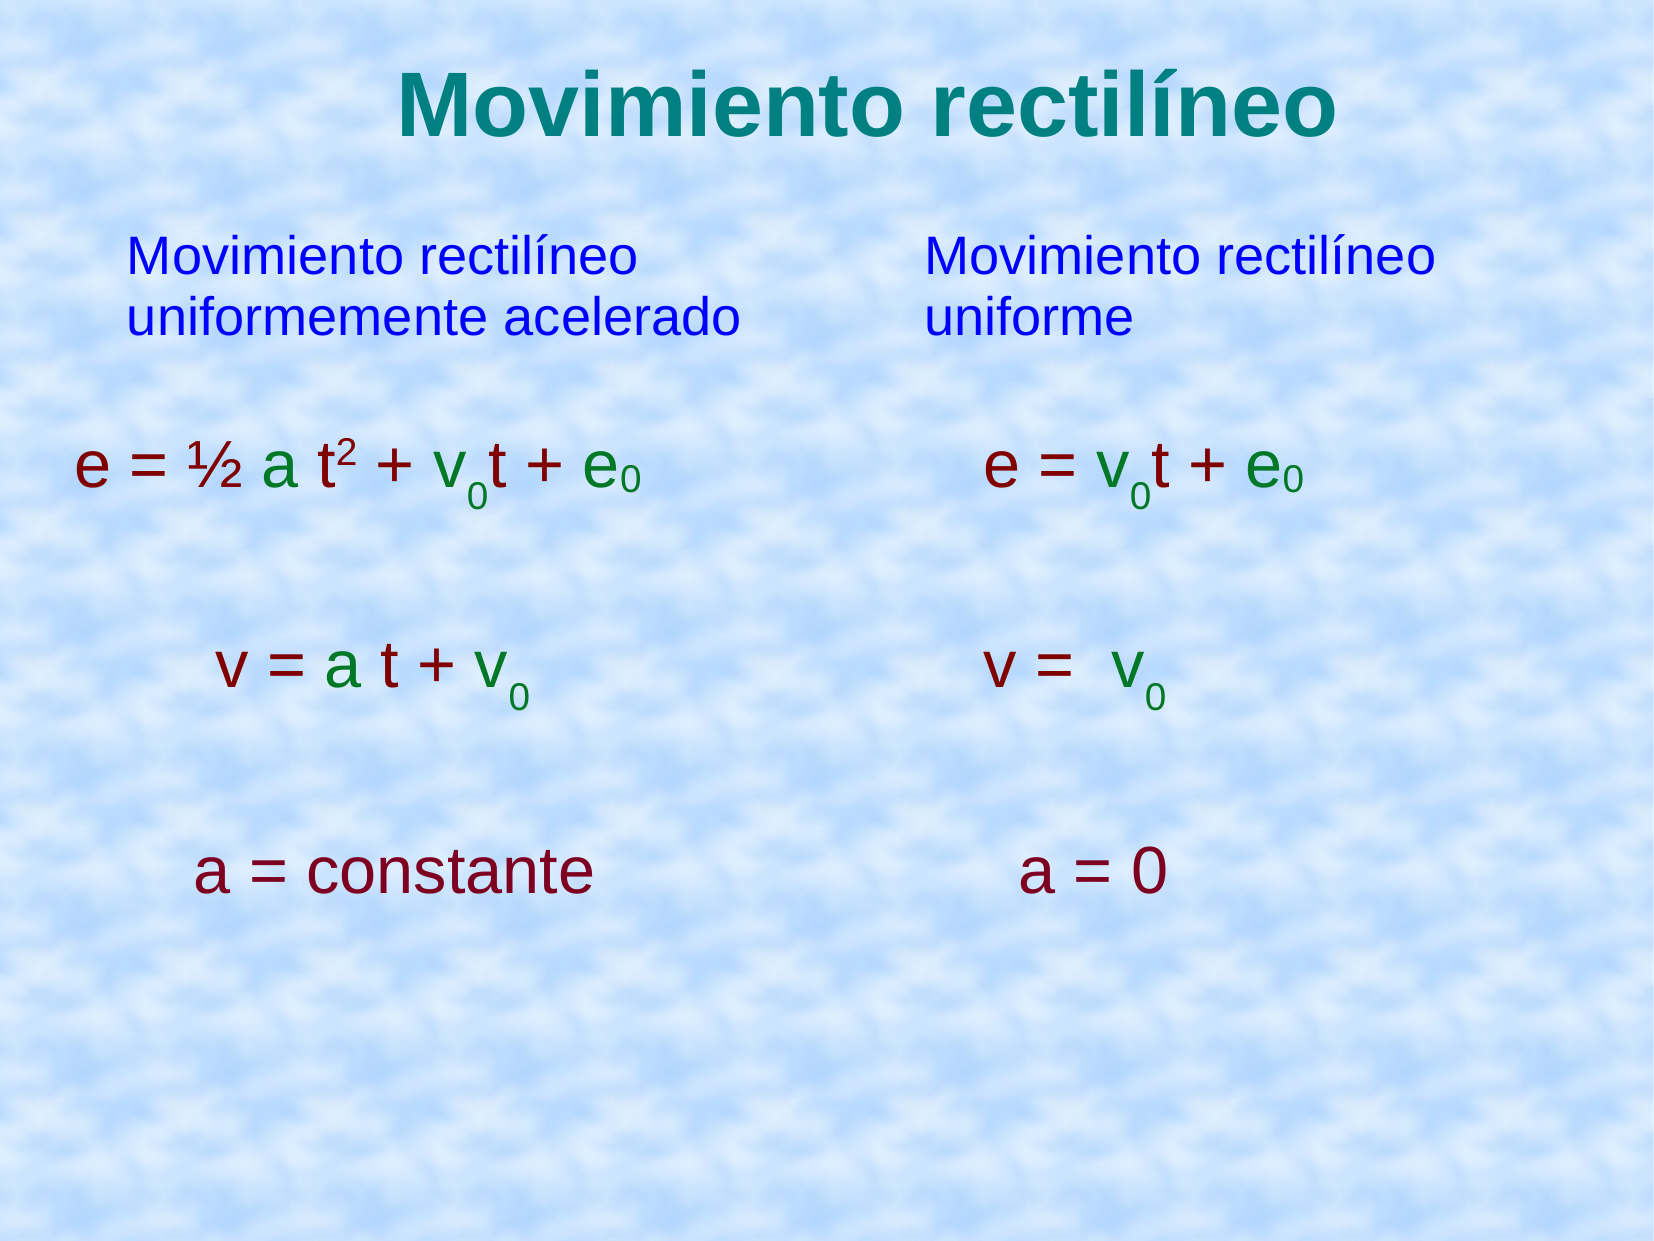

Movimiento rectilíneo
Movimiento rectilíneo
uniformemente acelerado
Movimiento rectilíneo
uniforme
e = ½ a t2 + v0t + e0
e = v0t + e0
v = a t + v0
v = v0
a = constante
a = 0
la relación entre ω y el periodo T es
ω = 2π/T
la relación entre ω y el periodo T es
ω = 2π/T
la relación entre ω y el periodo T es
ω = 2π/T